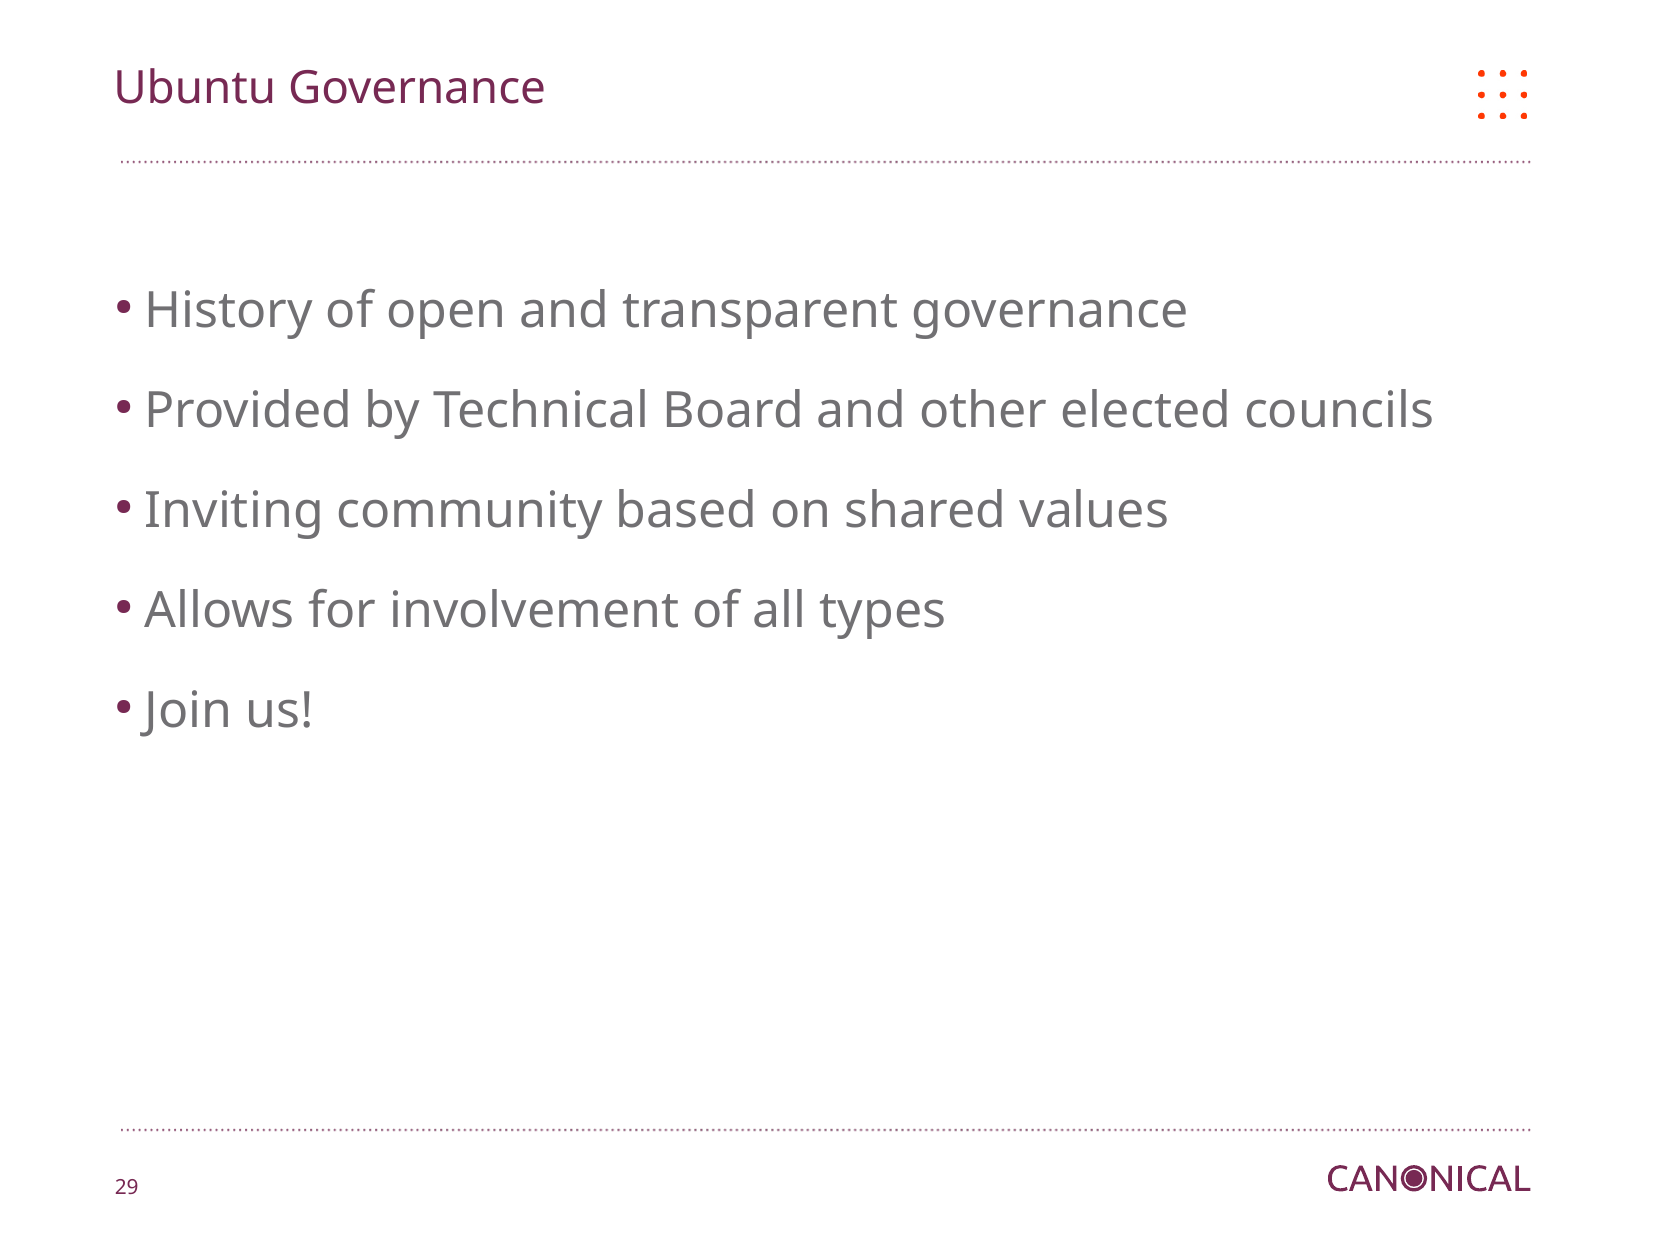

# Ubuntu Governance
History of open and transparent governance
Provided by Technical Board and other elected councils
Inviting community based on shared values
Allows for involvement of all types
Join us!